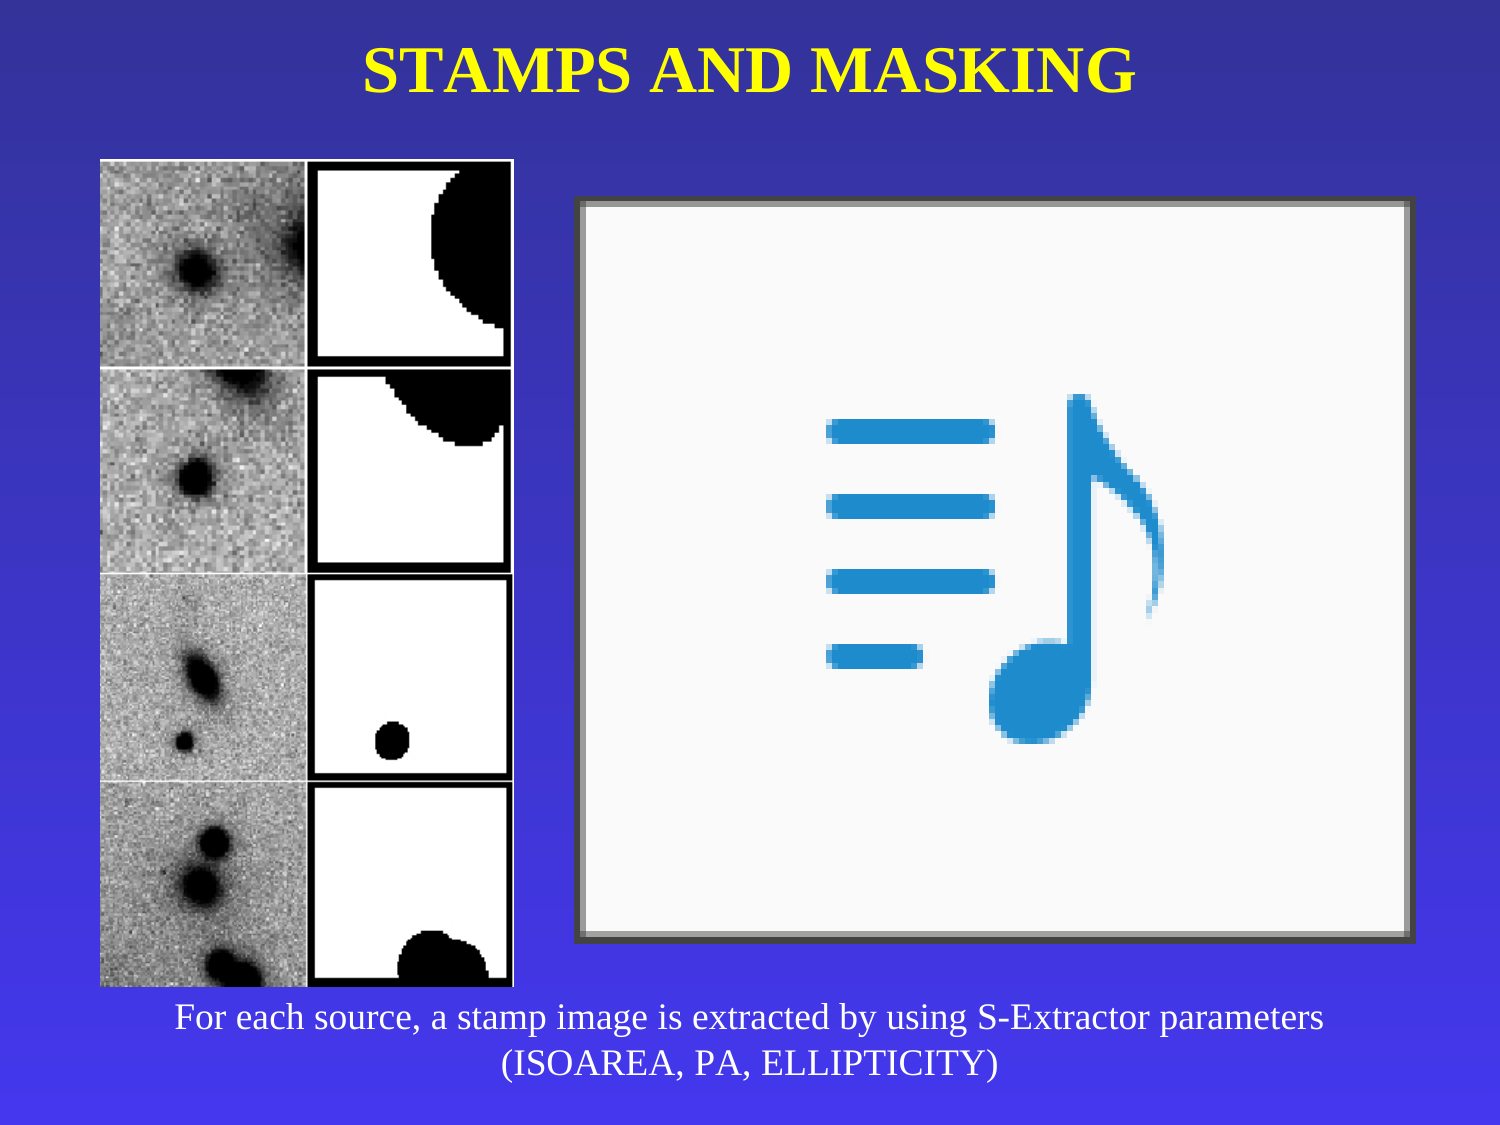

STAMPS AND MASKING
For each source, a stamp image is extracted by using S-Extractor parameters (ISOAREA, PA, ELLIPTICITY)‏